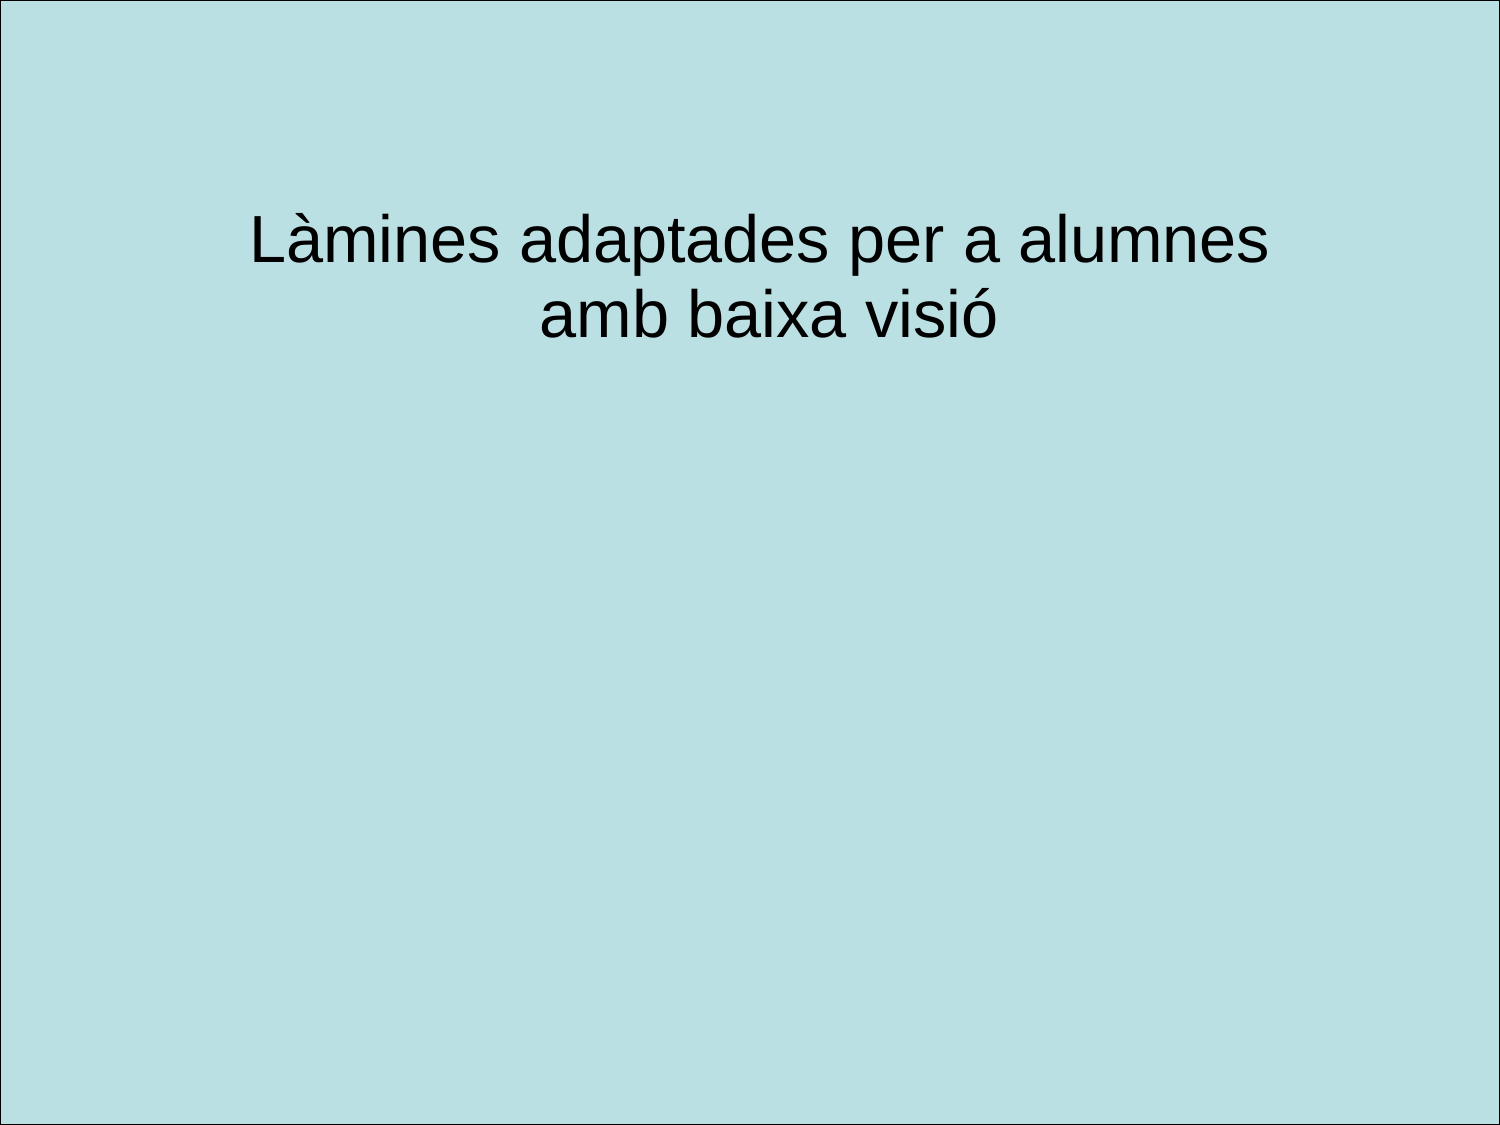

Làmines adaptades per a alumnes
 amb baixa visió